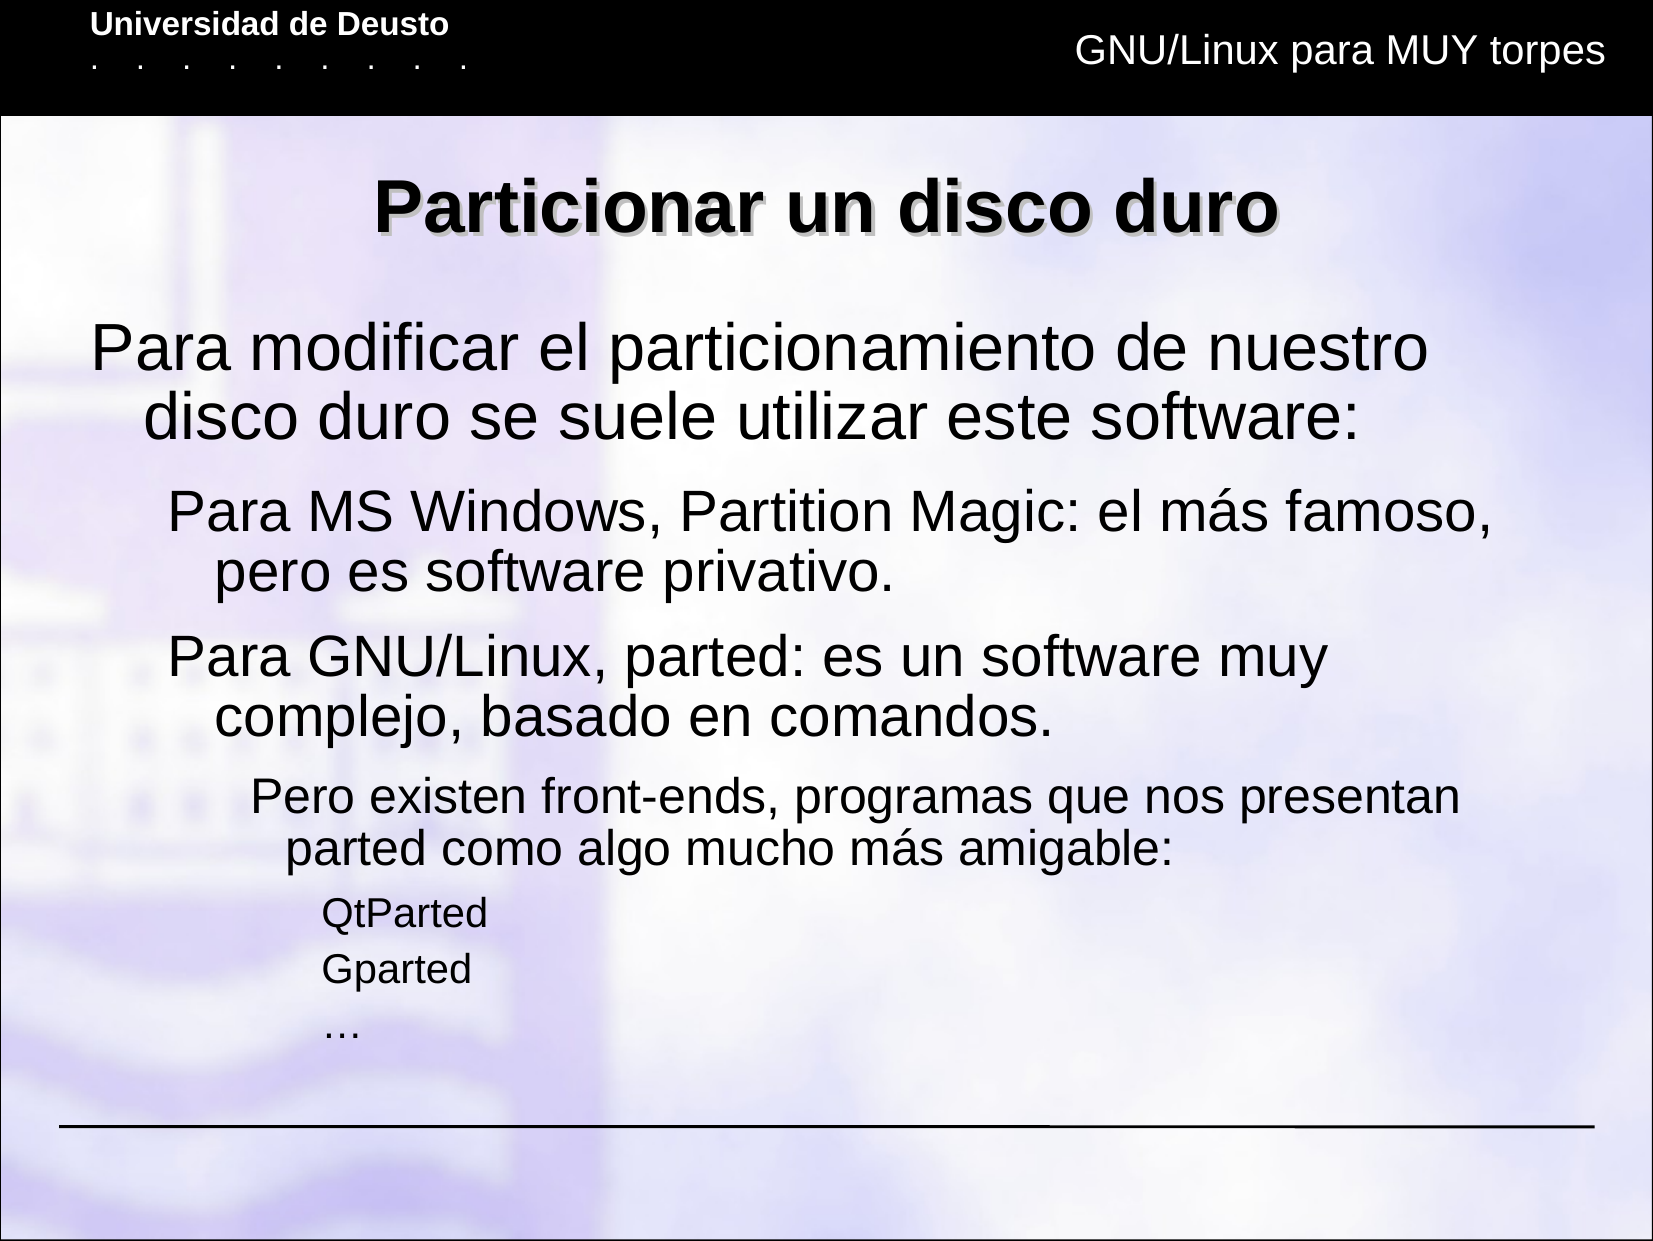

# Particionar un disco duro
Para modificar el particionamiento de nuestro disco duro se suele utilizar este software:
Para MS Windows, Partition Magic: el más famoso, pero es software privativo.
Para GNU/Linux, parted: es un software muy complejo, basado en comandos.
Pero existen front-ends, programas que nos presentan parted como algo mucho más amigable:
QtParted
Gparted
…